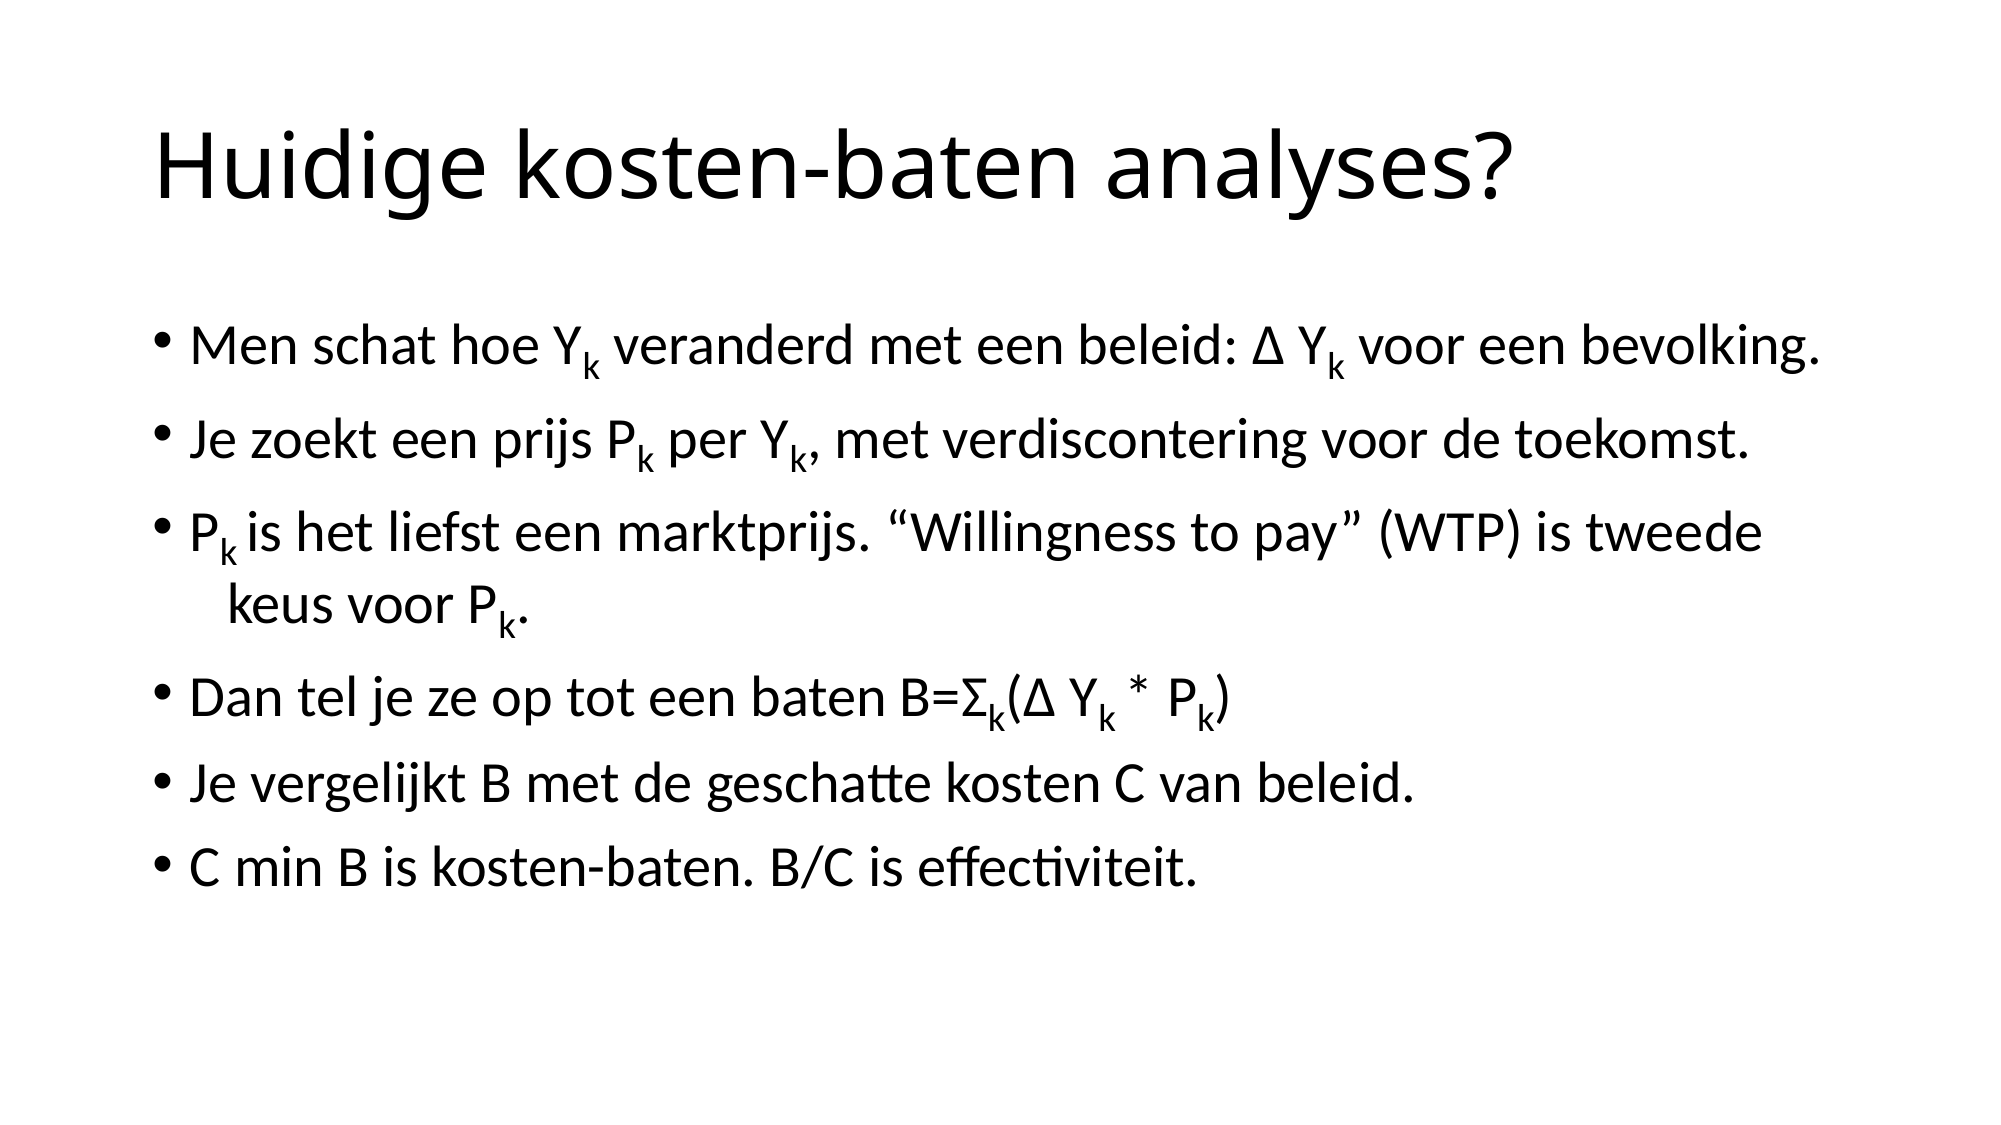

# Huidige kosten-baten analyses?
Men schat hoe Yk veranderd met een beleid: Δ Yk voor een bevolking.
Je zoekt een prijs Pk per Yk, met verdiscontering voor de toekomst.
Pk is het liefst een marktprijs. “Willingness to pay” (WTP) is tweede keus voor Pk.
Dan tel je ze op tot een baten B=Σk(Δ Yk * Pk)
Je vergelijkt B met de geschatte kosten C van beleid.
C min B is kosten-baten. B/C is effectiviteit.